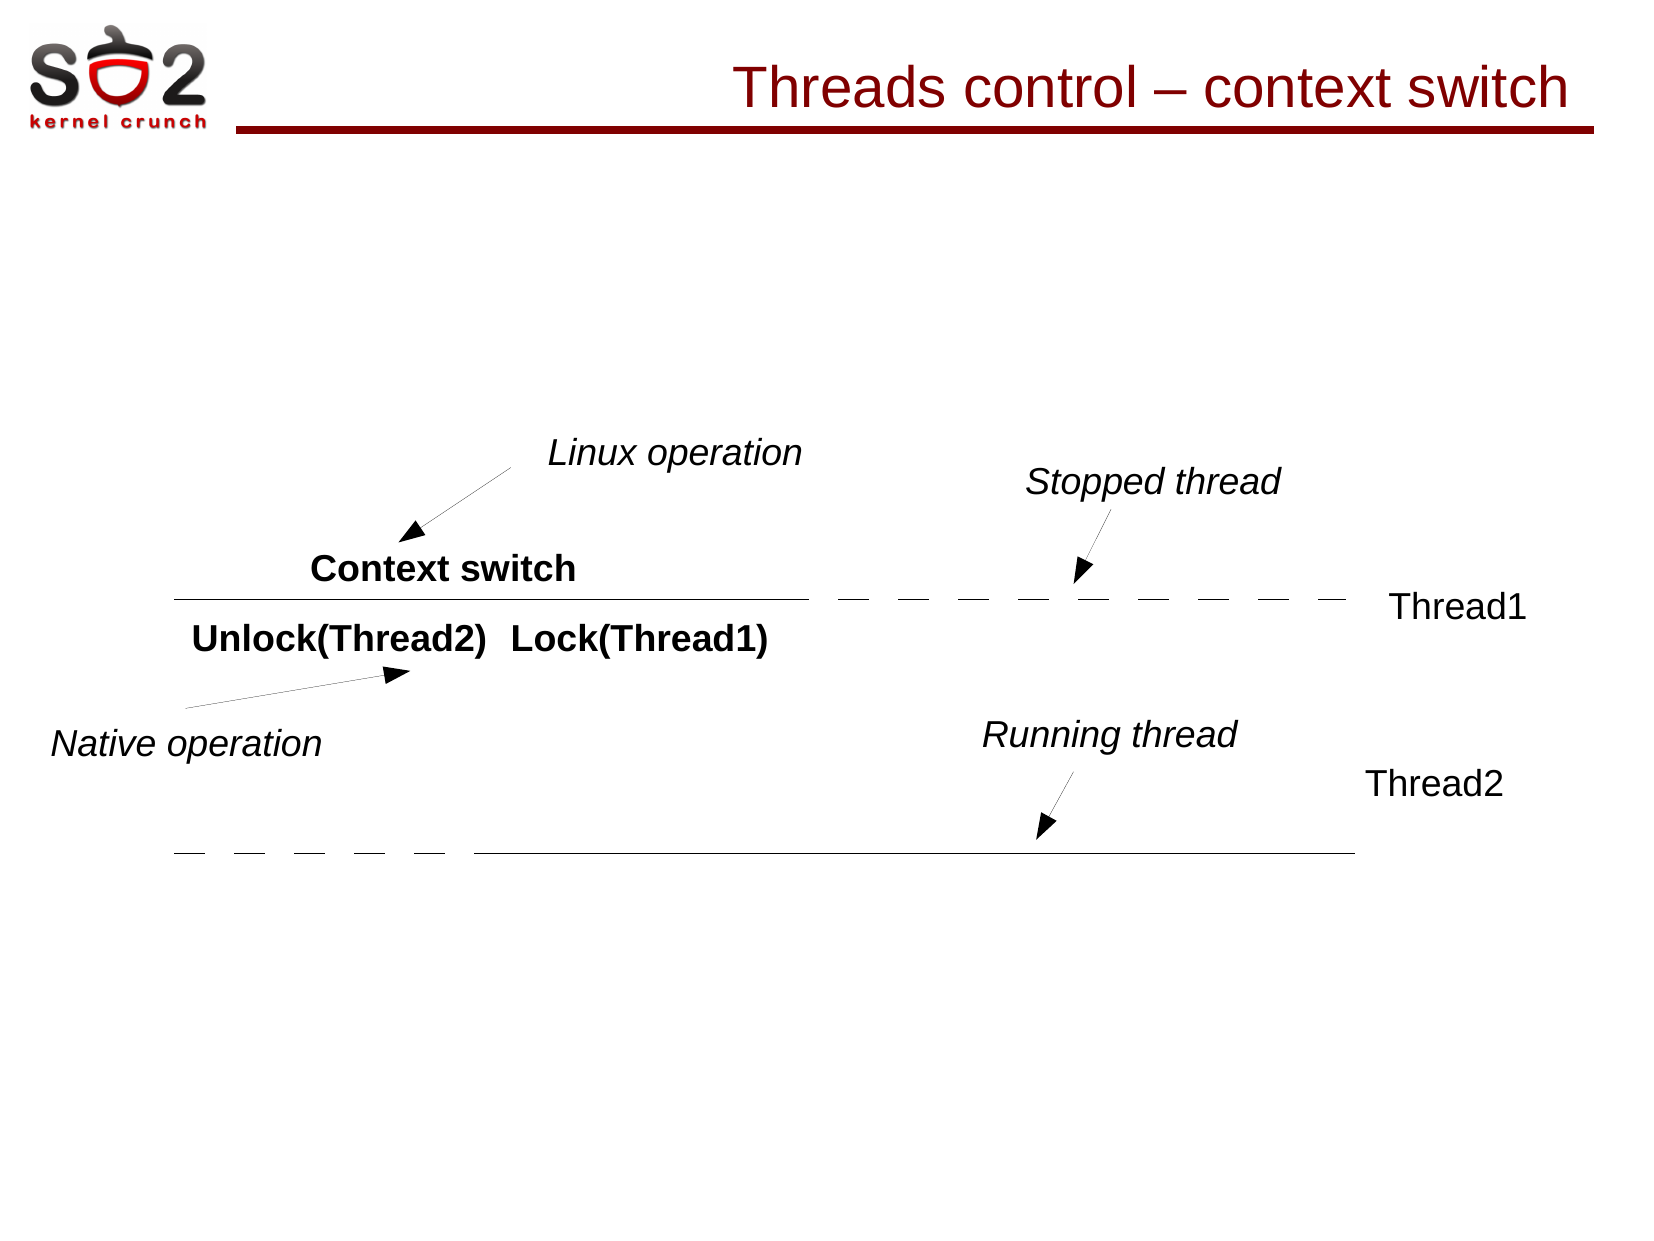

# Threads control – context switch
Linux operation
Stopped thread
Context switch
Thread1
Unlock(Thread2)
Lock(Thread1)
Running thread
Native operation
Thread2